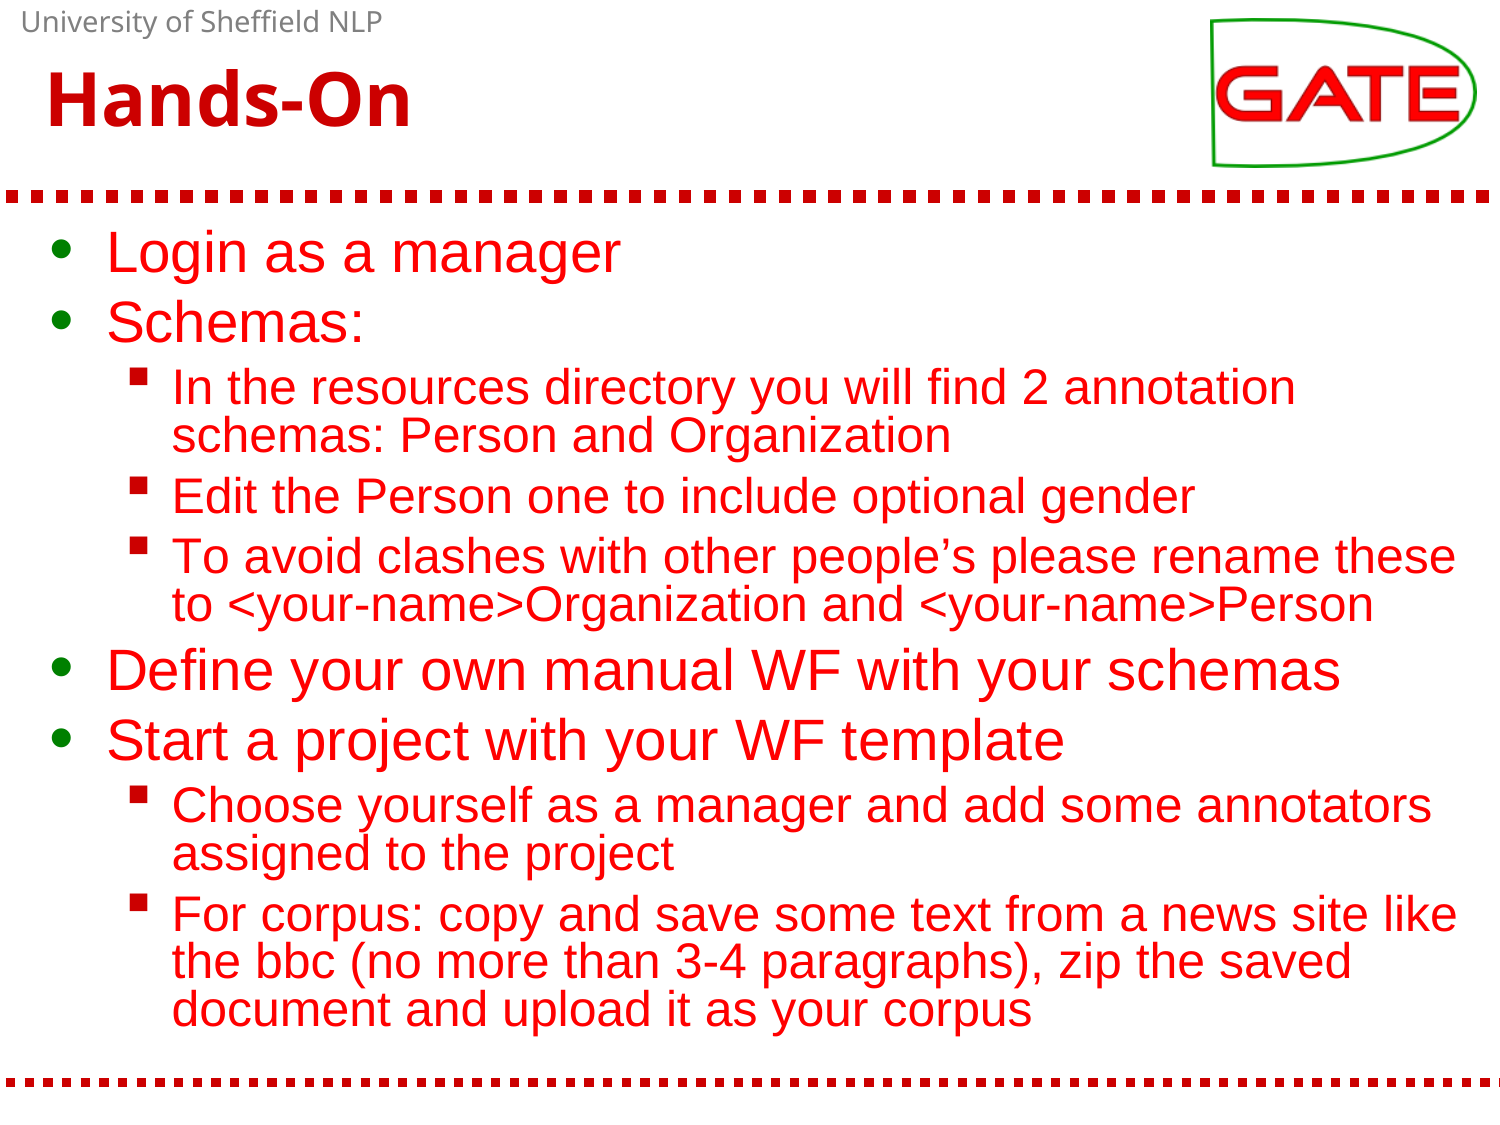

# Hands-On
Login as a manager
Schemas:
In the resources directory you will find 2 annotation schemas: Person and Organization
Edit the Person one to include optional gender
To avoid clashes with other people’s please rename these to <your-name>Organization and <your-name>Person
Define your own manual WF with your schemas
Start a project with your WF template
Choose yourself as a manager and add some annotators assigned to the project
For corpus: copy and save some text from a news site like the bbc (no more than 3-4 paragraphs), zip the saved document and upload it as your corpus